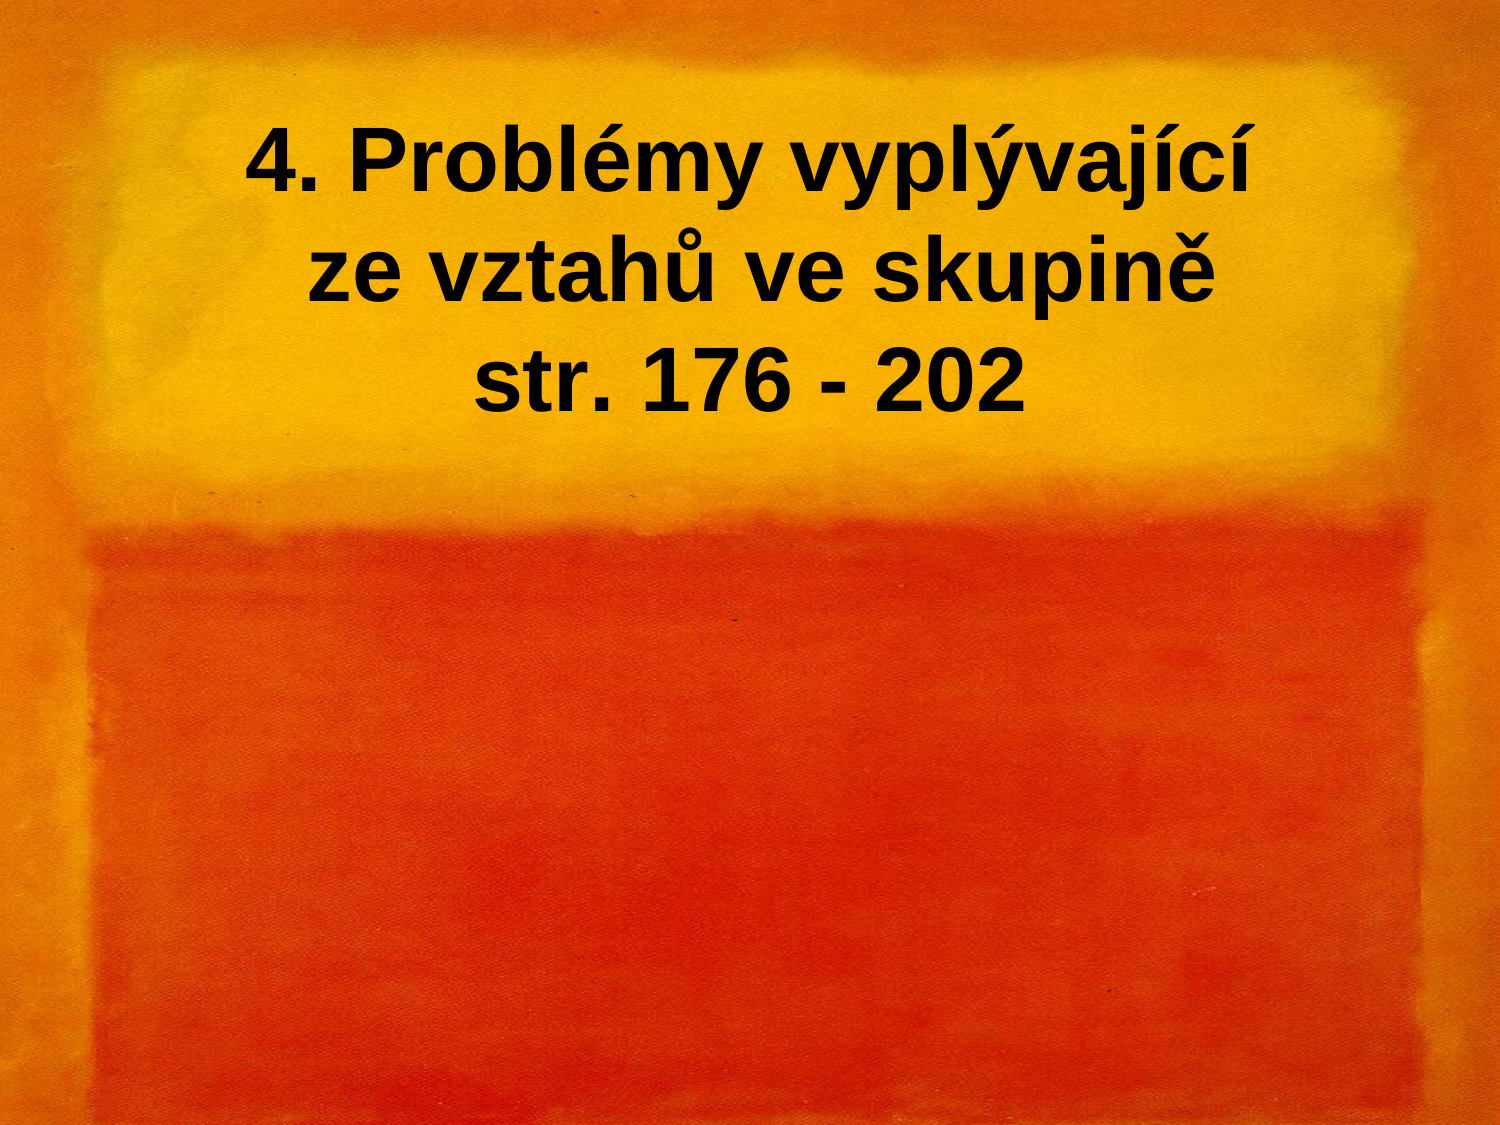

4. Problémy vyplývající
 ze vztahů ve skupině
str. 176 - 202
#